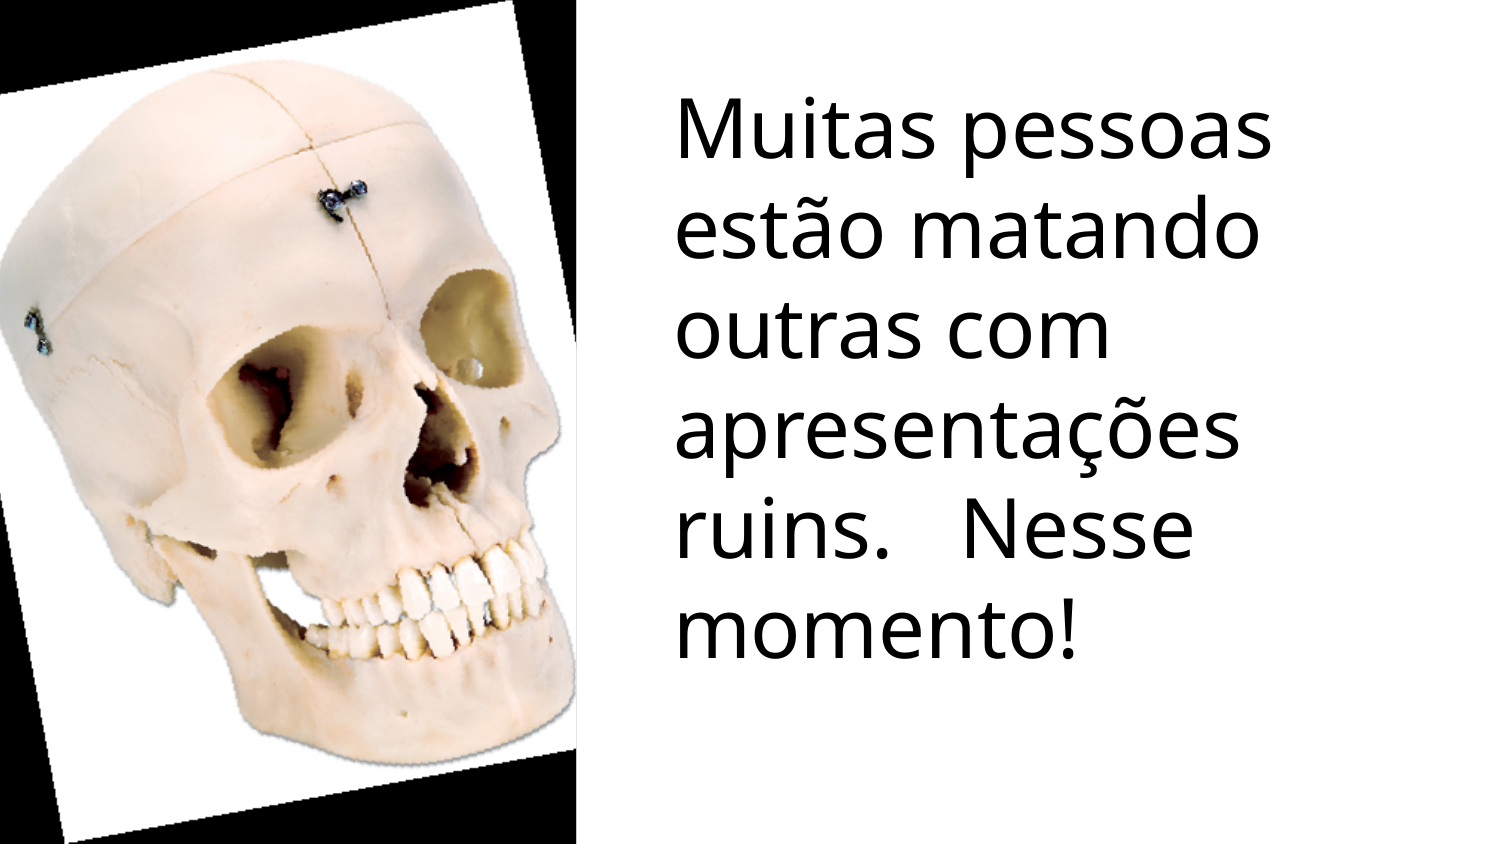

#
Muitas pessoas estão matando outras com apresentações ruins. Nesse momento!